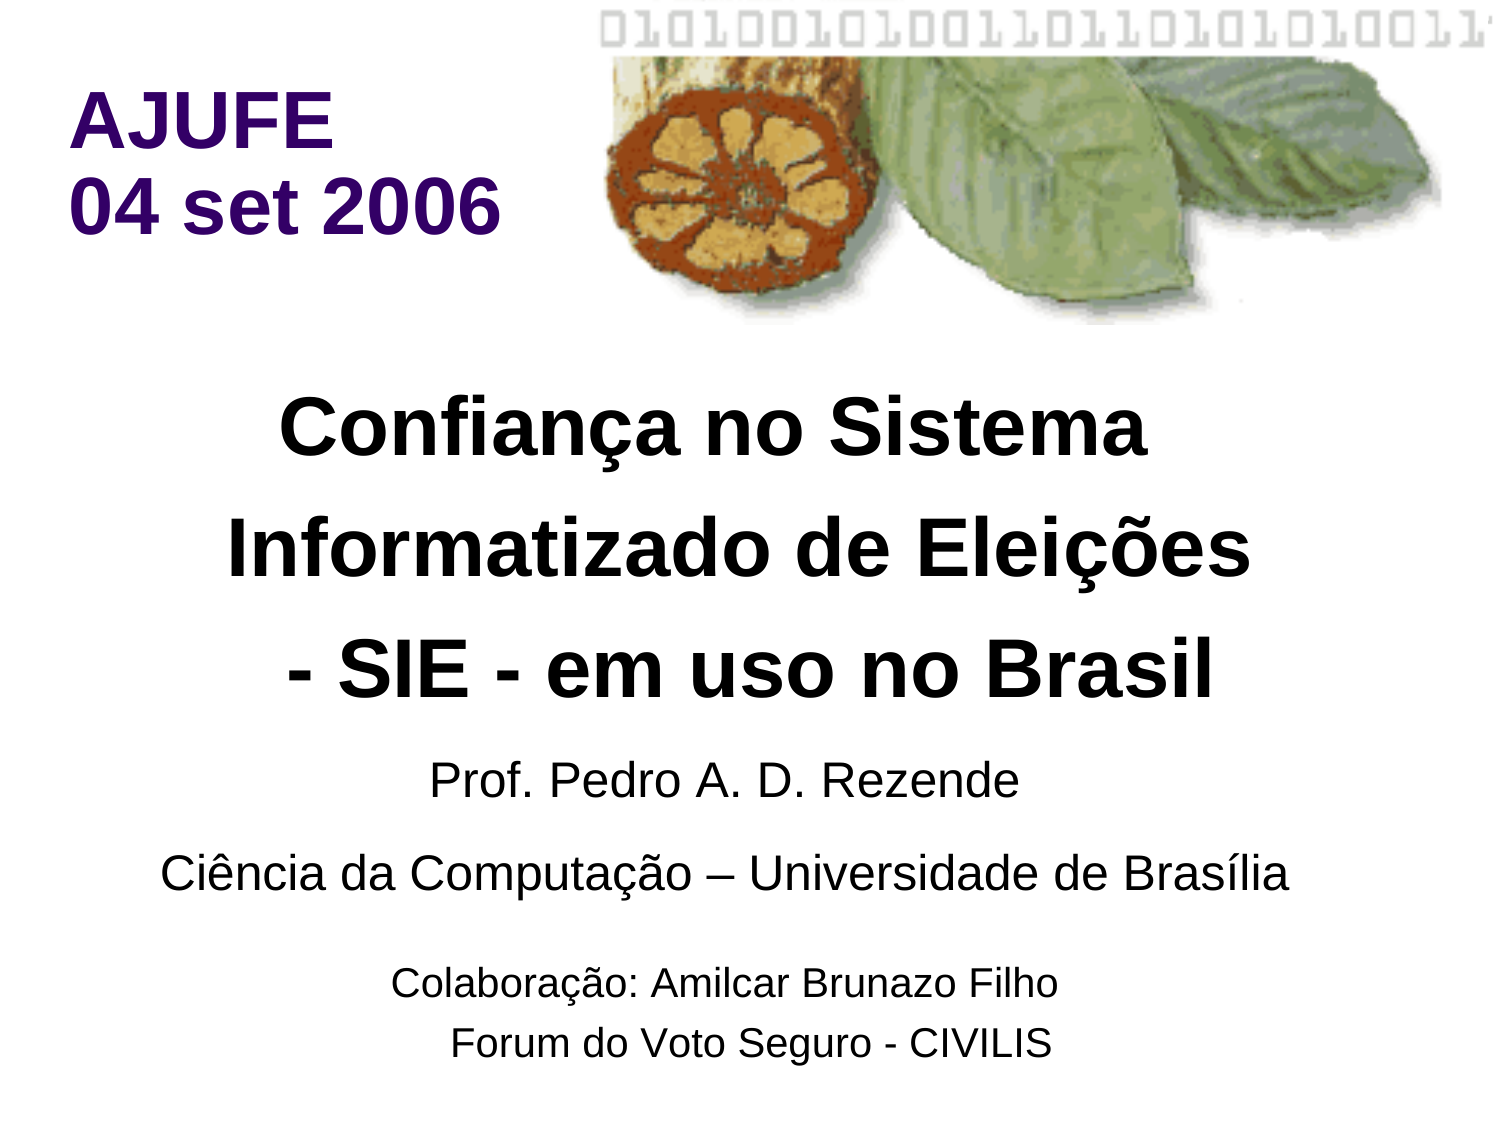

AJUFE
04 set 2006
Confiança no Sistema
Informatizado de Eleições
- SIE - em uso no Brasil
Prof. Pedro A. D. Rezende
Ciência da Computação – Universidade de Brasília
Colaboração: Amilcar Brunazo Filho
Forum do Voto Seguro - CIVILIS